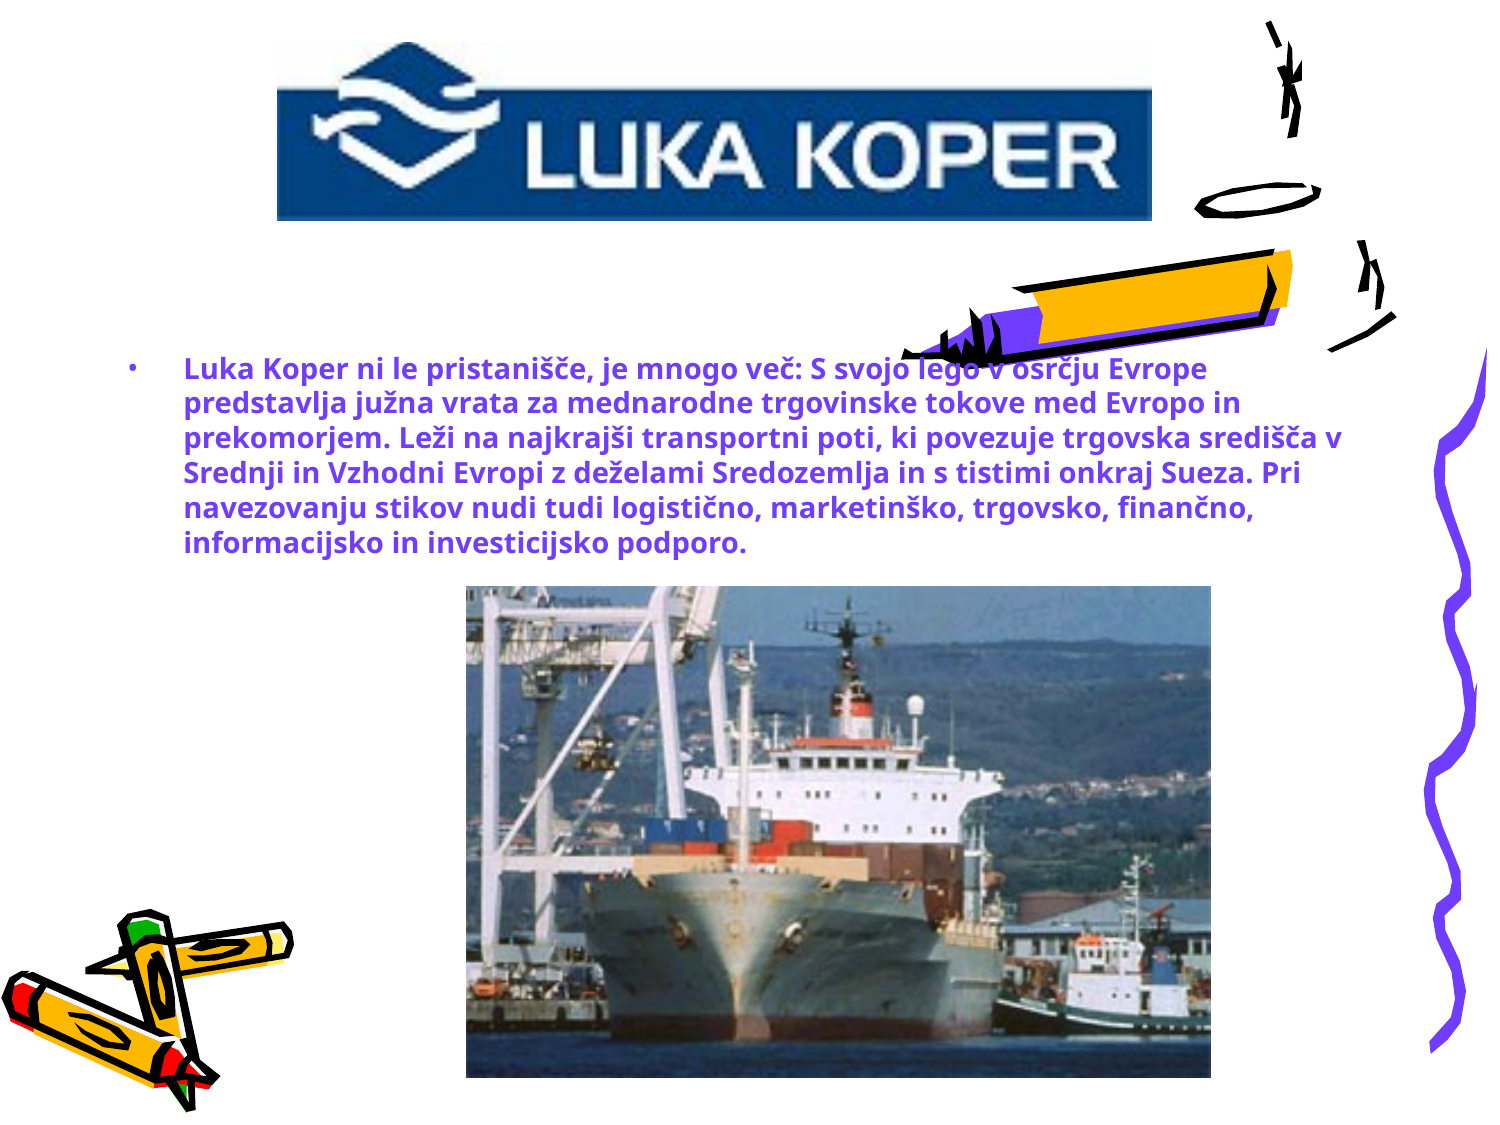

#
Luka Koper ni le pristanišče, je mnogo več: S svojo lego v osrčju Evrope predstavlja južna vrata za mednarodne trgovinske tokove med Evropo in prekomorjem. Leži na najkrajši transportni poti, ki povezuje trgovska središča v Srednji in Vzhodni Evropi z deželami Sredozemlja in s tistimi onkraj Sueza. Pri navezovanju stikov nudi tudi logistično, marketinško, trgovsko, finančno, informacijsko in investicijsko podporo.